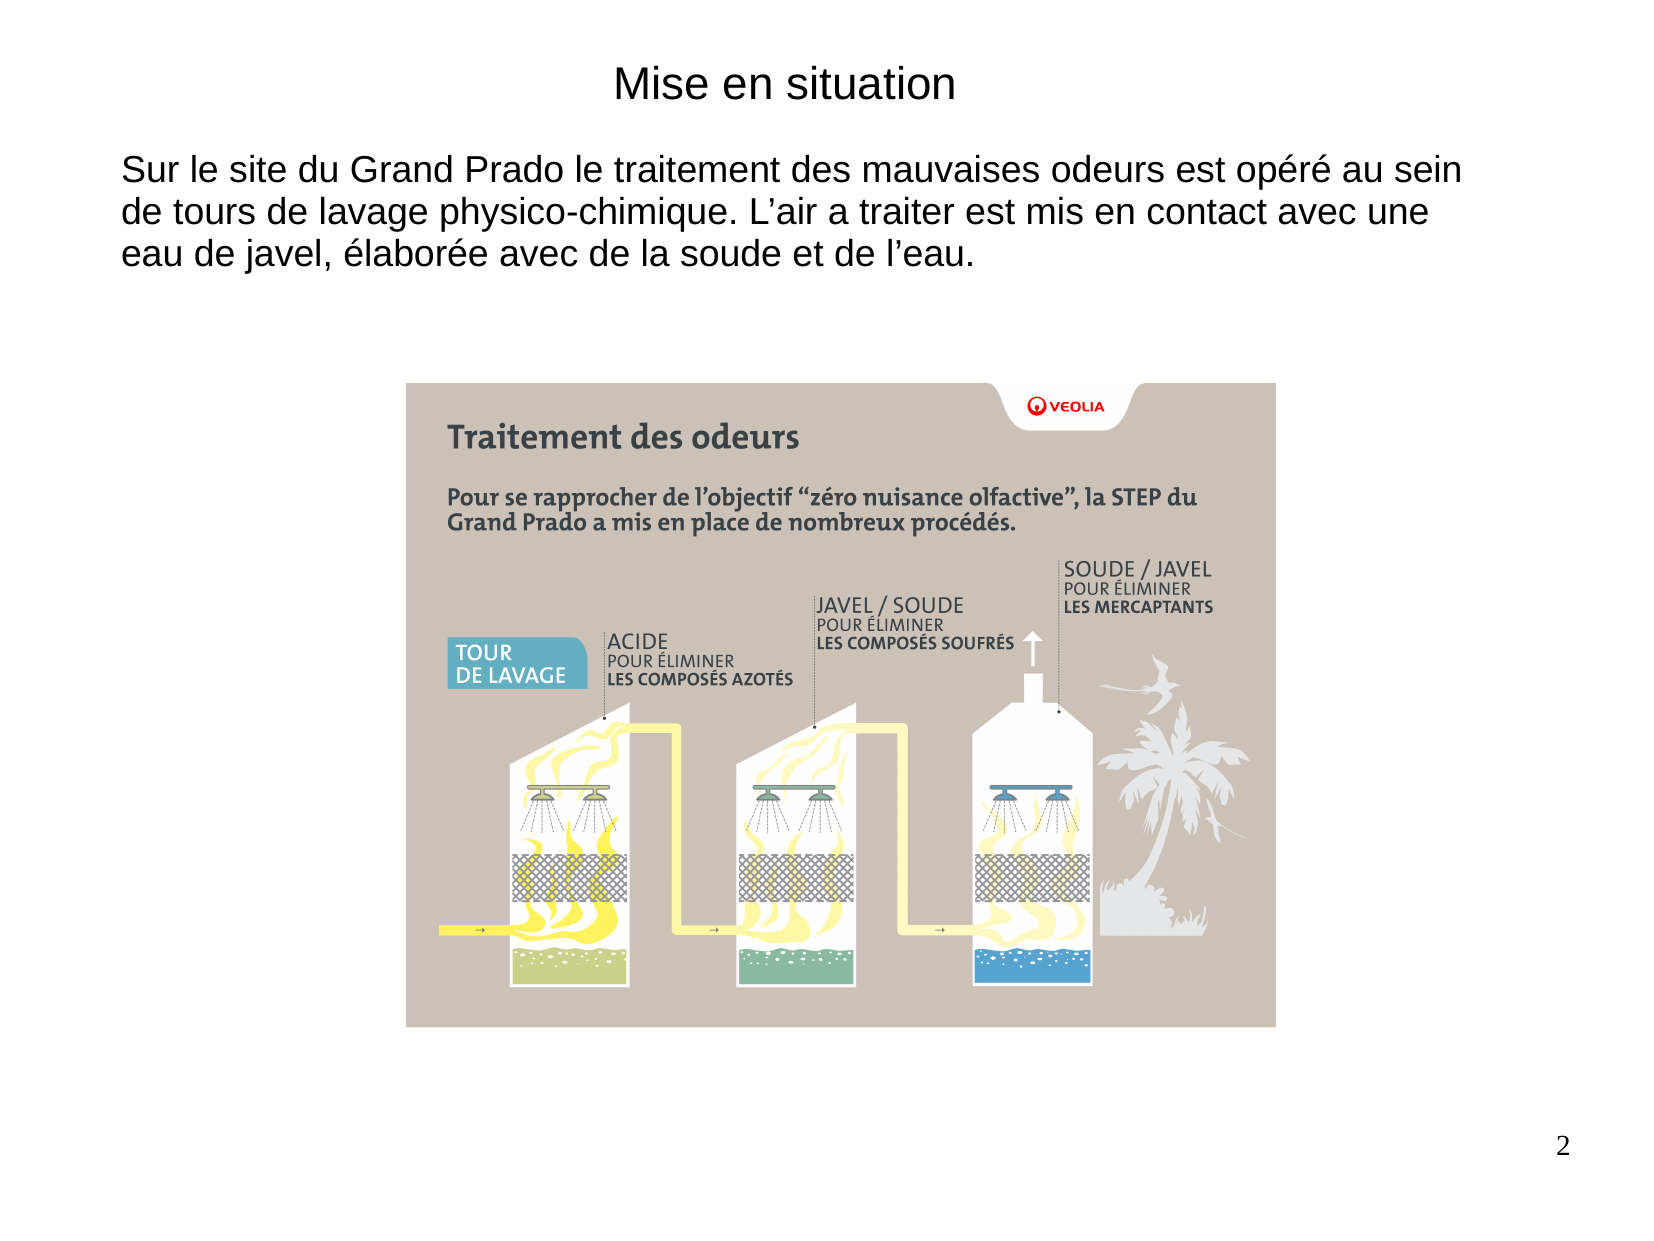

# Mise en situation
Sur le site du Grand Prado le traitement des mauvaises odeurs est opéré au sein de tours de lavage physico-chimique. L’air a traiter est mis en contact avec une eau de javel, élaborée avec de la soude et de l’eau.
2